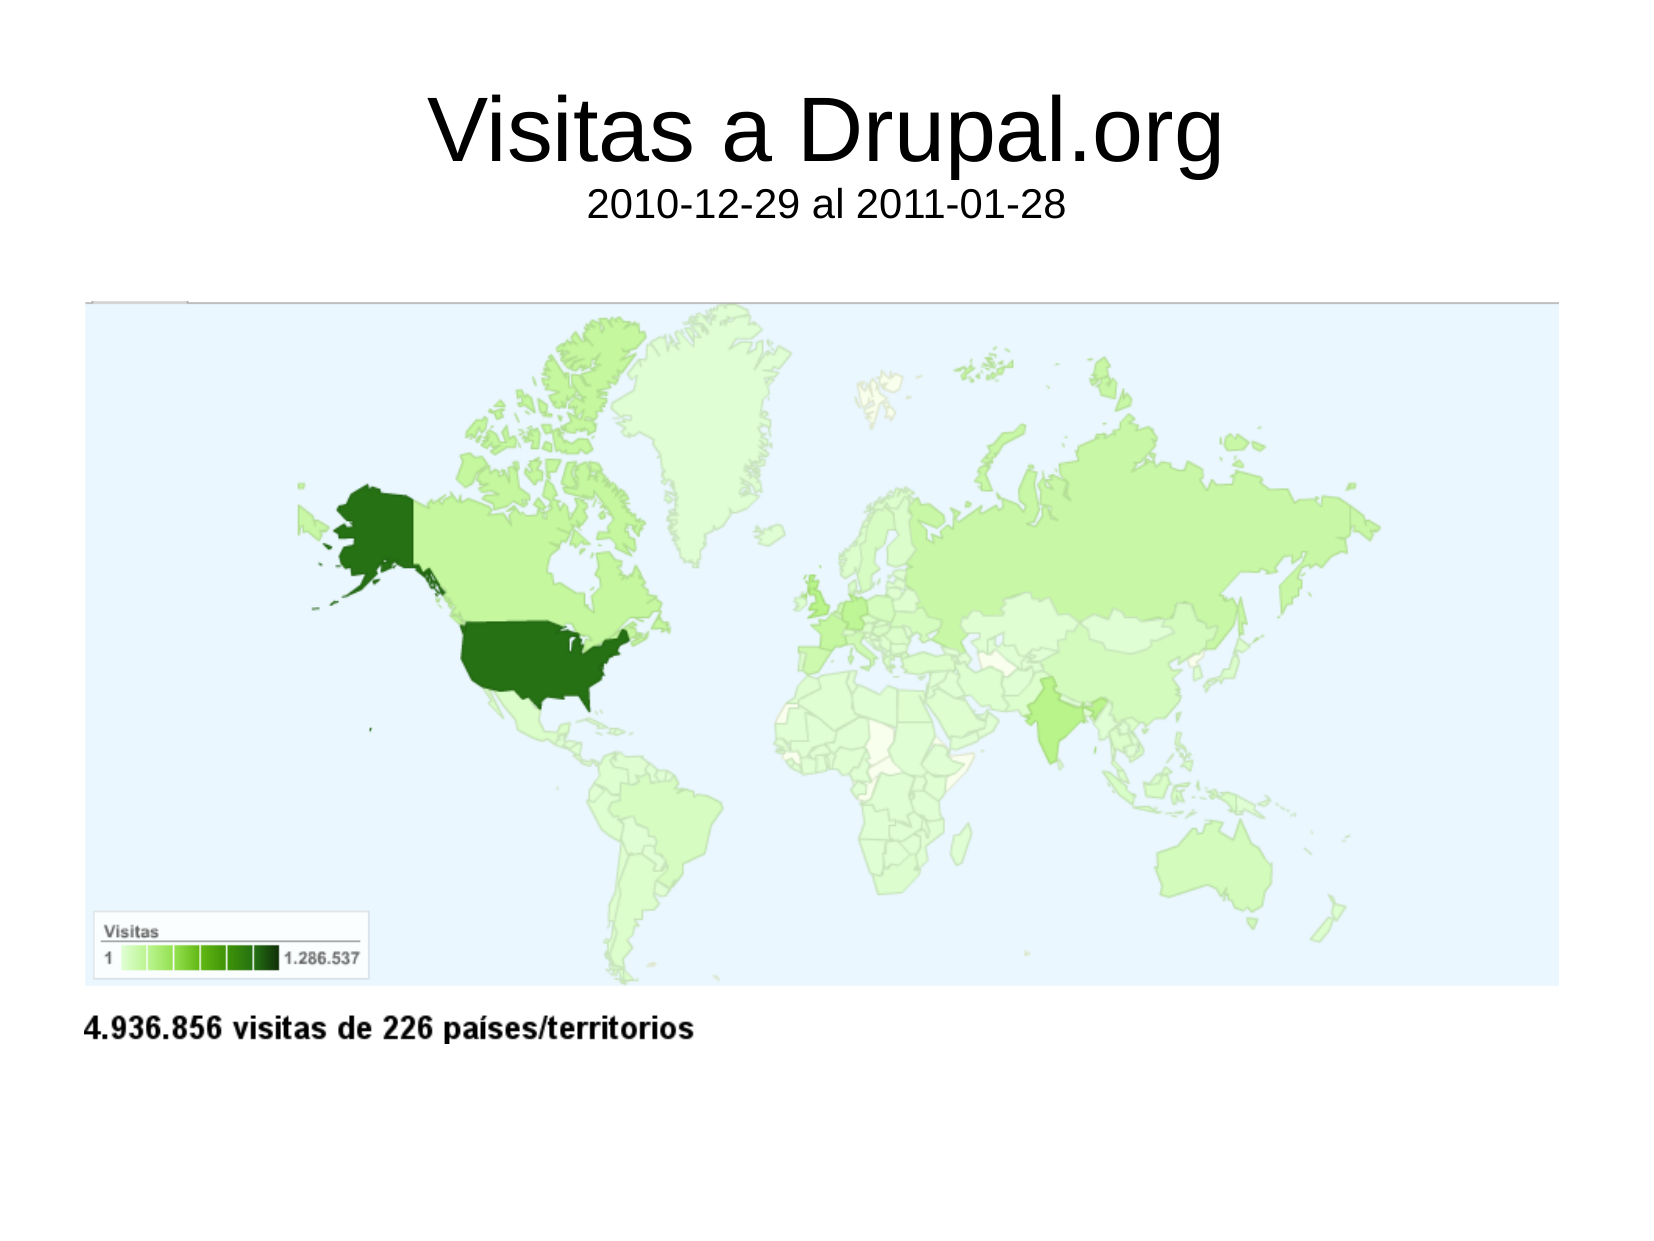

# Visitas a Drupal.org 2010-12-29 al 2011-01-28